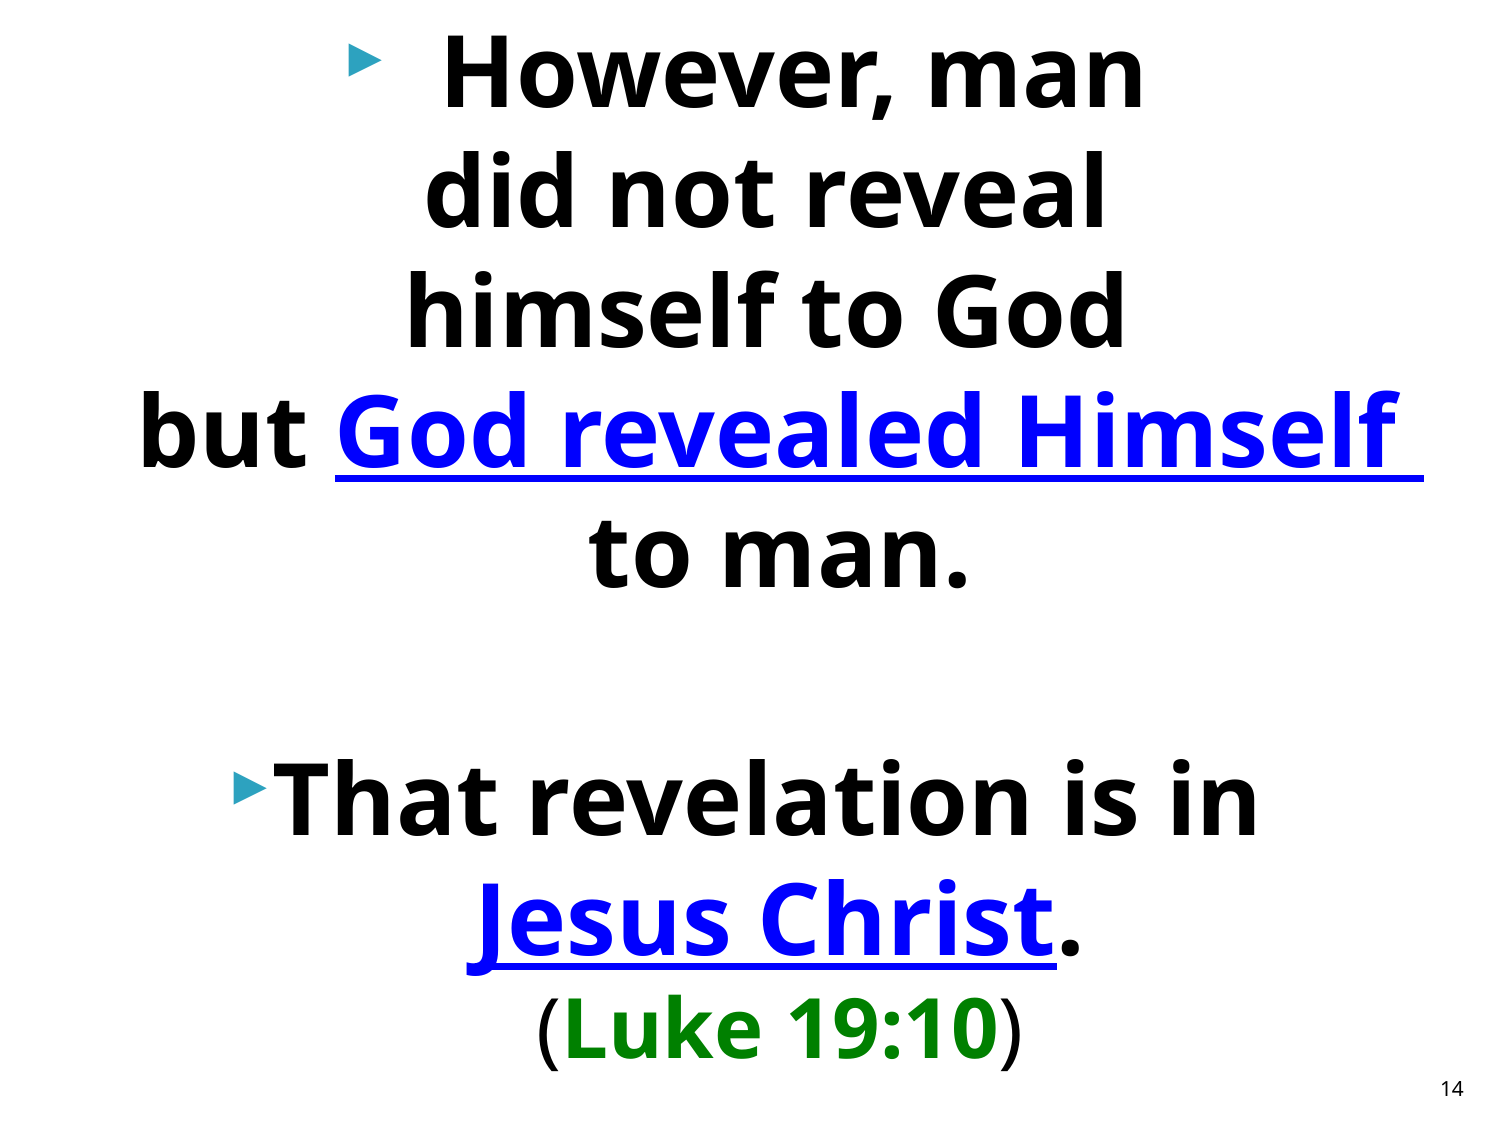

# However, man did not reveal himself to God but God revealed Himself to man.
That revelation is in
Jesus Christ.
(Luke 19:10)